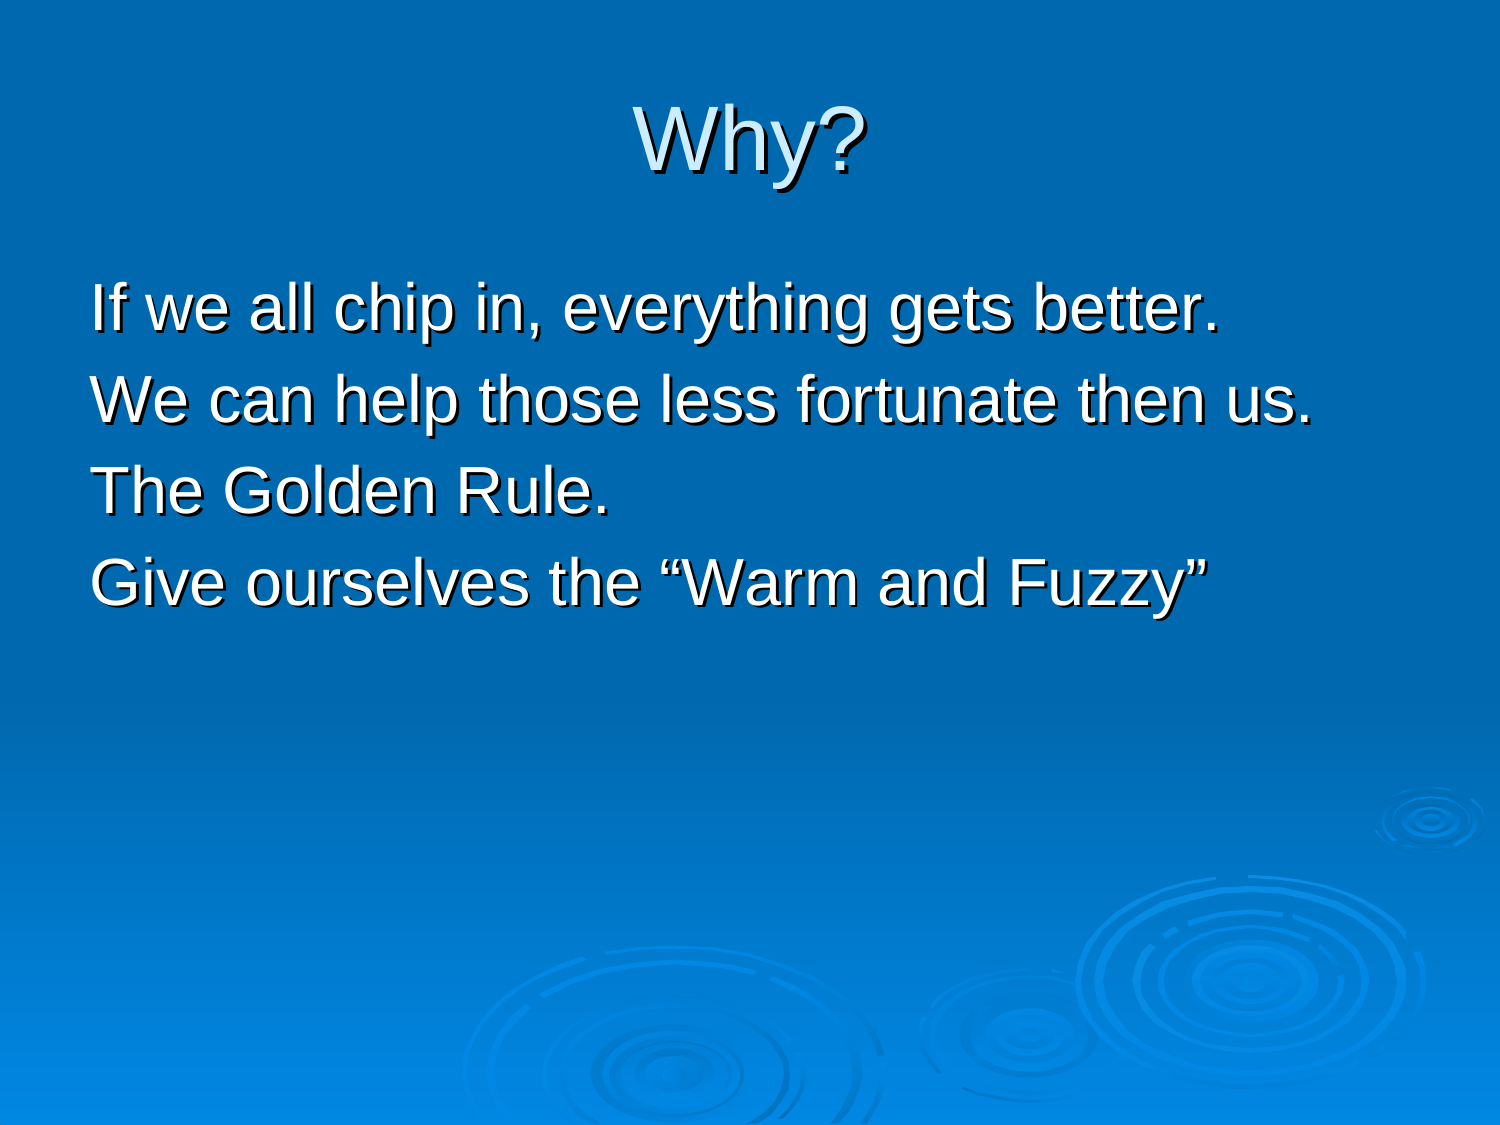

# Why?
If we all chip in, everything gets better.
We can help those less fortunate then us.
The Golden Rule.
Give ourselves the “Warm and Fuzzy”